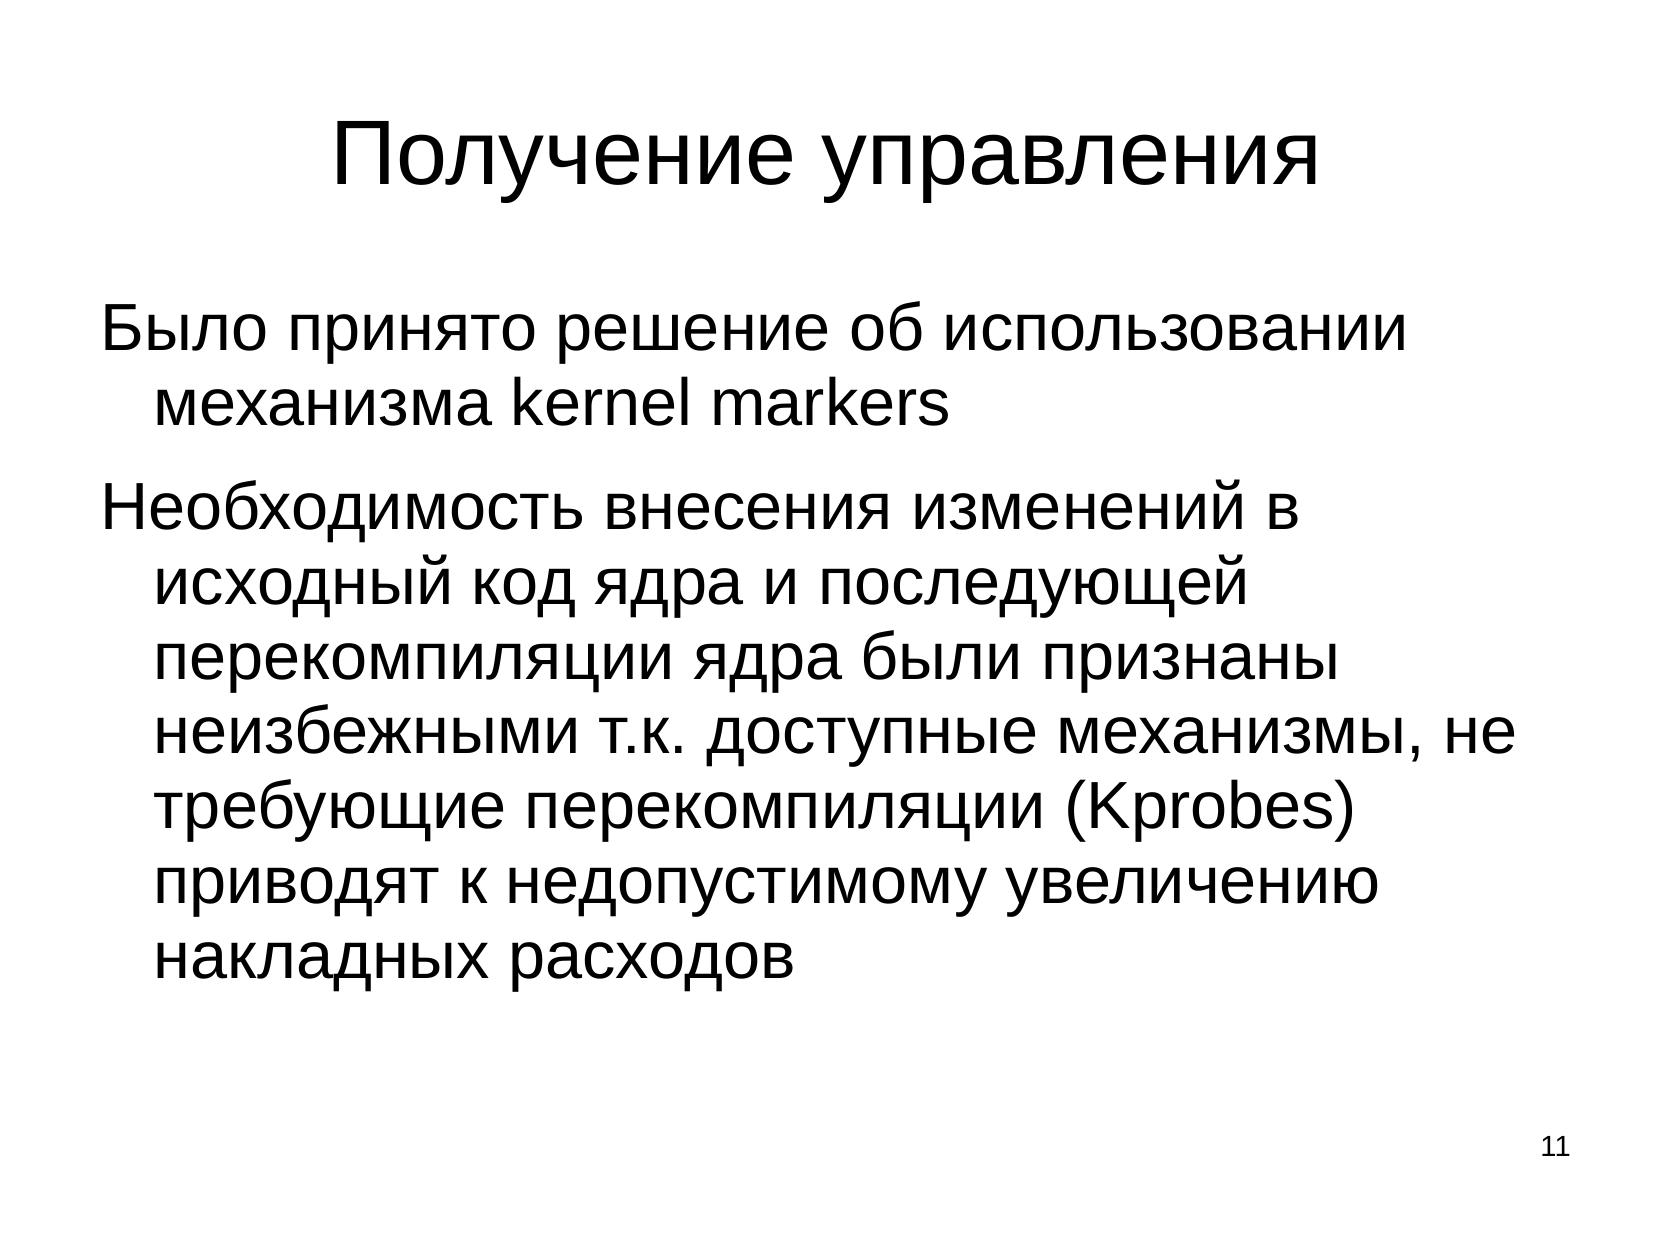

# Получение управления
Было принято решение об использовании механизма kernel markers
Необходимость внесения изменений в исходный код ядра и последующей перекомпиляции ядра были признаны неизбежными т.к. доступные механизмы, не требующие перекомпиляции (Kprobes) приводят к недопустимому увеличению накладных расходов
11